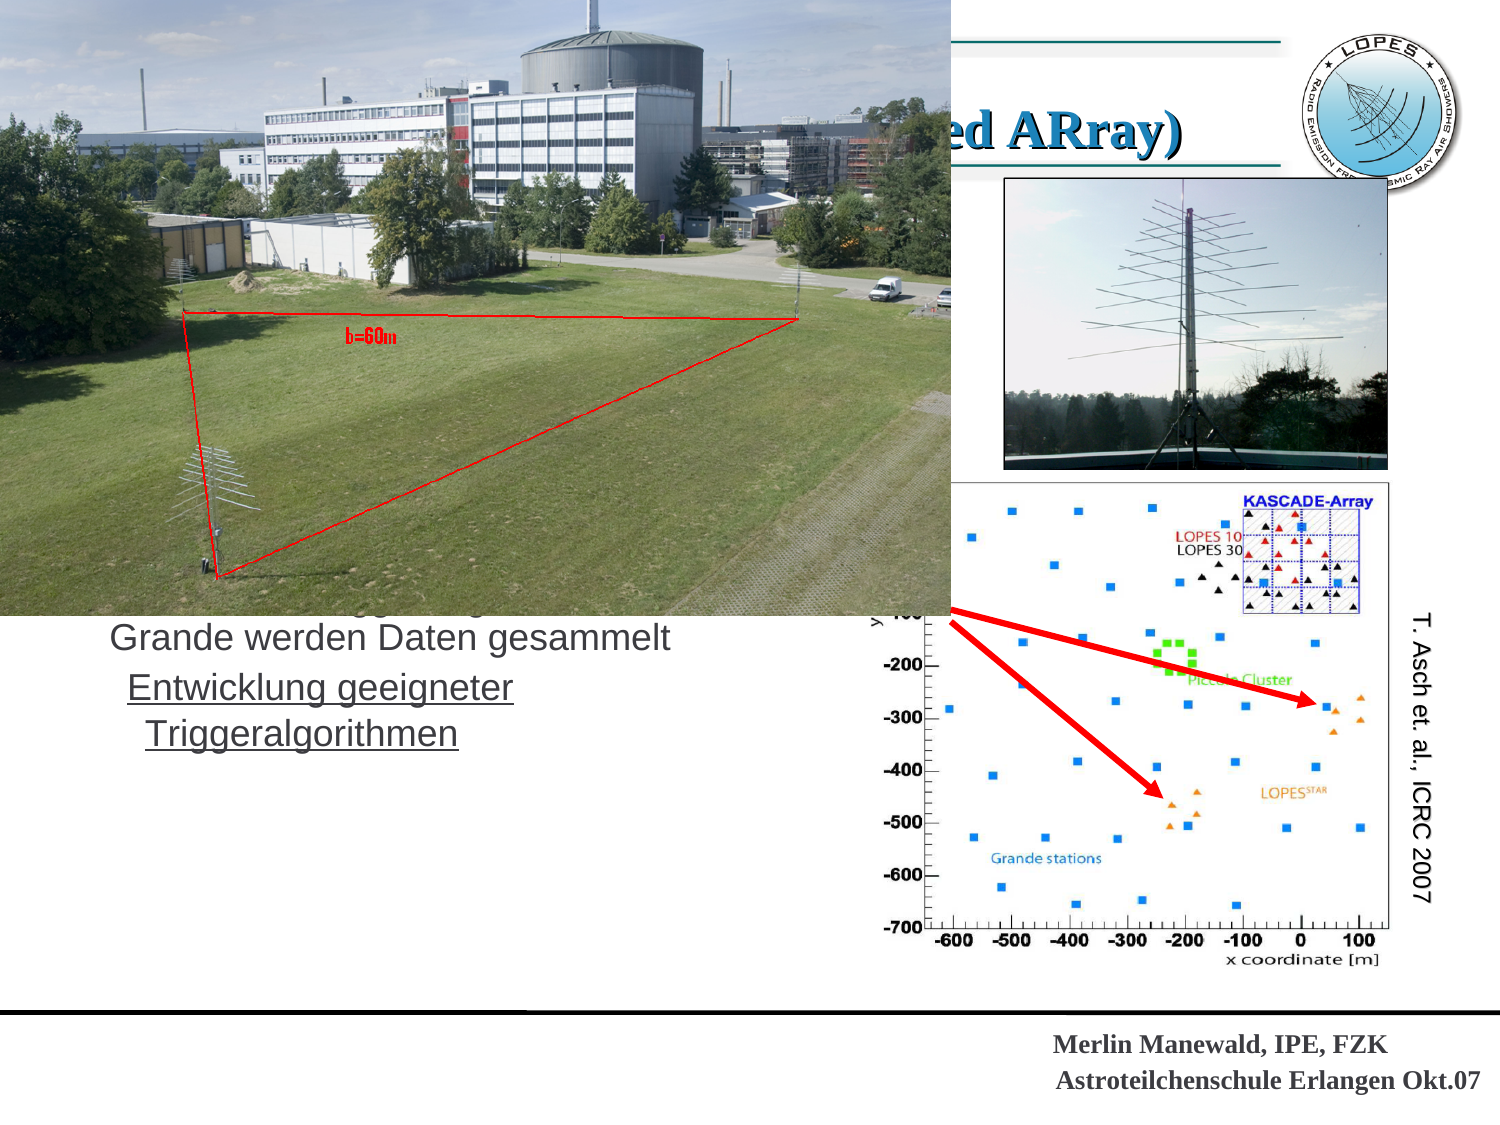

3. LOPESSTAR (SelfTriggered ARray)
Umfasst 2 Antennenfelder à 4 LPD-Antennen
2 Kanäle/Antenne (N/S &O/W)
Analoger Schwellwerttrigger:
Triggerrate wird von RFI (Radio Frequency Interference) dominiert
Mittels Fremdtriggerung durch KASCADE-Grande werden Daten gesammelt
Entwicklung geeigneter Triggeralgorithmen
T. Asch et. al., ICRC 2007